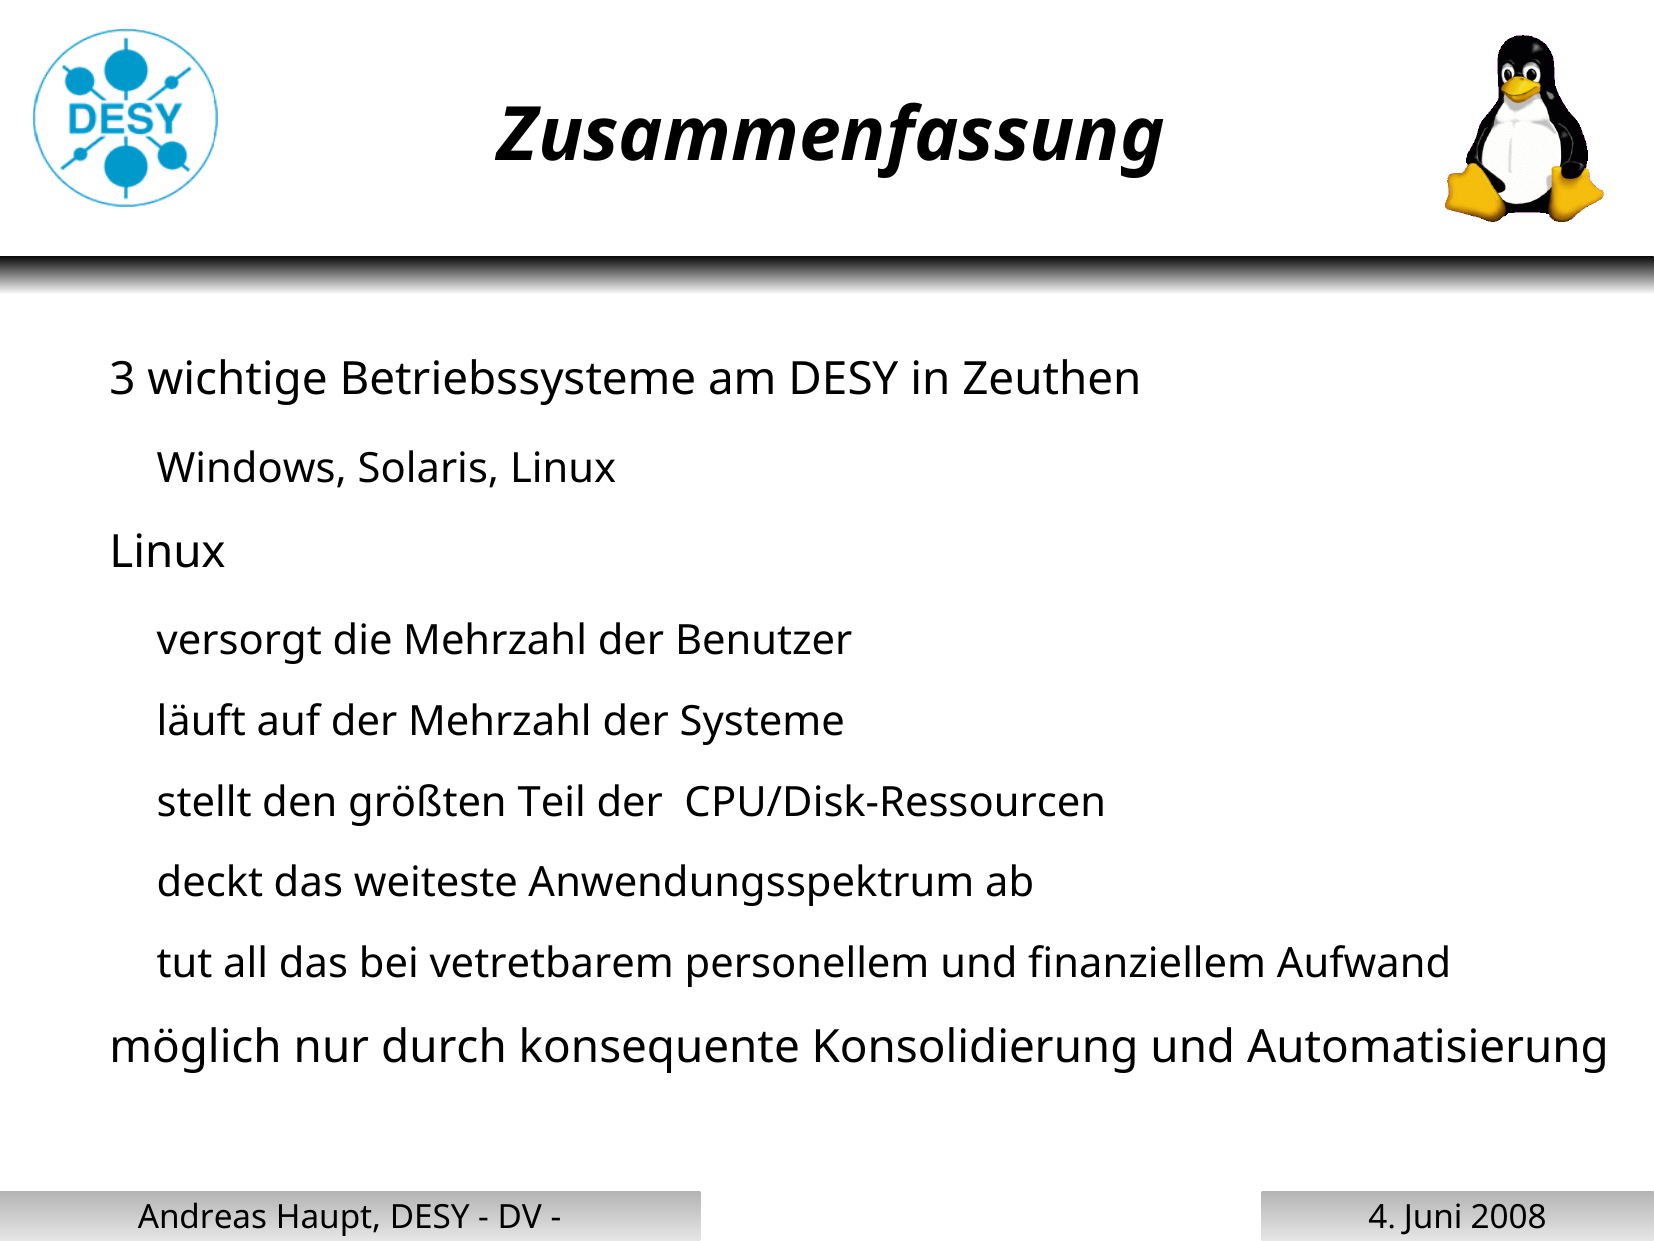

# Zusammenfassung
3 wichtige Betriebssysteme am DESY in Zeuthen
Windows, Solaris, Linux
Linux
versorgt die Mehrzahl der Benutzer
läuft auf der Mehrzahl der Systeme
stellt den größten Teil der CPU/Disk-Ressourcen
deckt das weiteste Anwendungsspektrum ab
tut all das bei vetretbarem personellem und finanziellem Aufwand
möglich nur durch konsequente Konsolidierung und Automatisierung